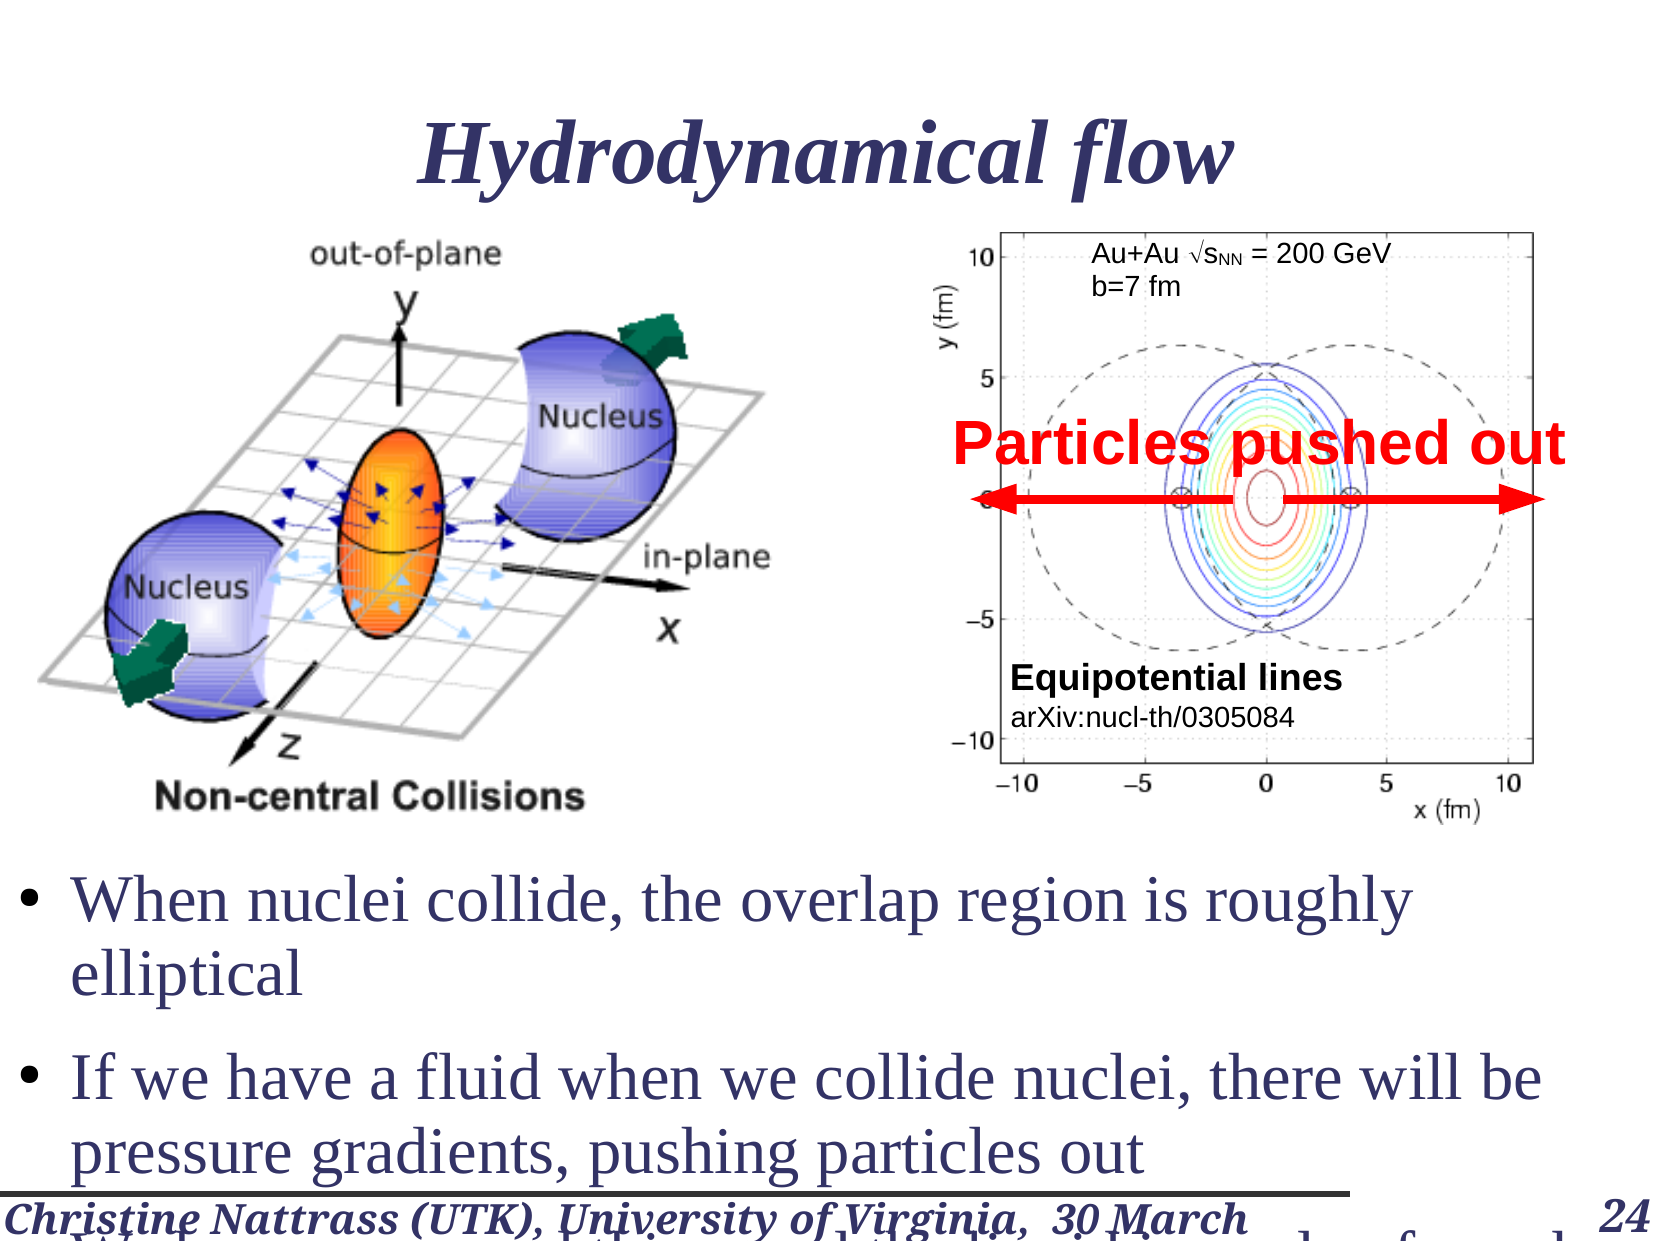

# Hydrodynamical flow
Au+Au sNN = 200 GeV
b=7 fm
arXiv:nucl-th/0305084
Particles pushed out
Equipotential lines
When nuclei collide, the overlap region is roughly elliptical
If we have a fluid when we collide nuclei, there will be pressure gradients, pushing particles out
We have measured this – and the liquid is made of quarks and gluons